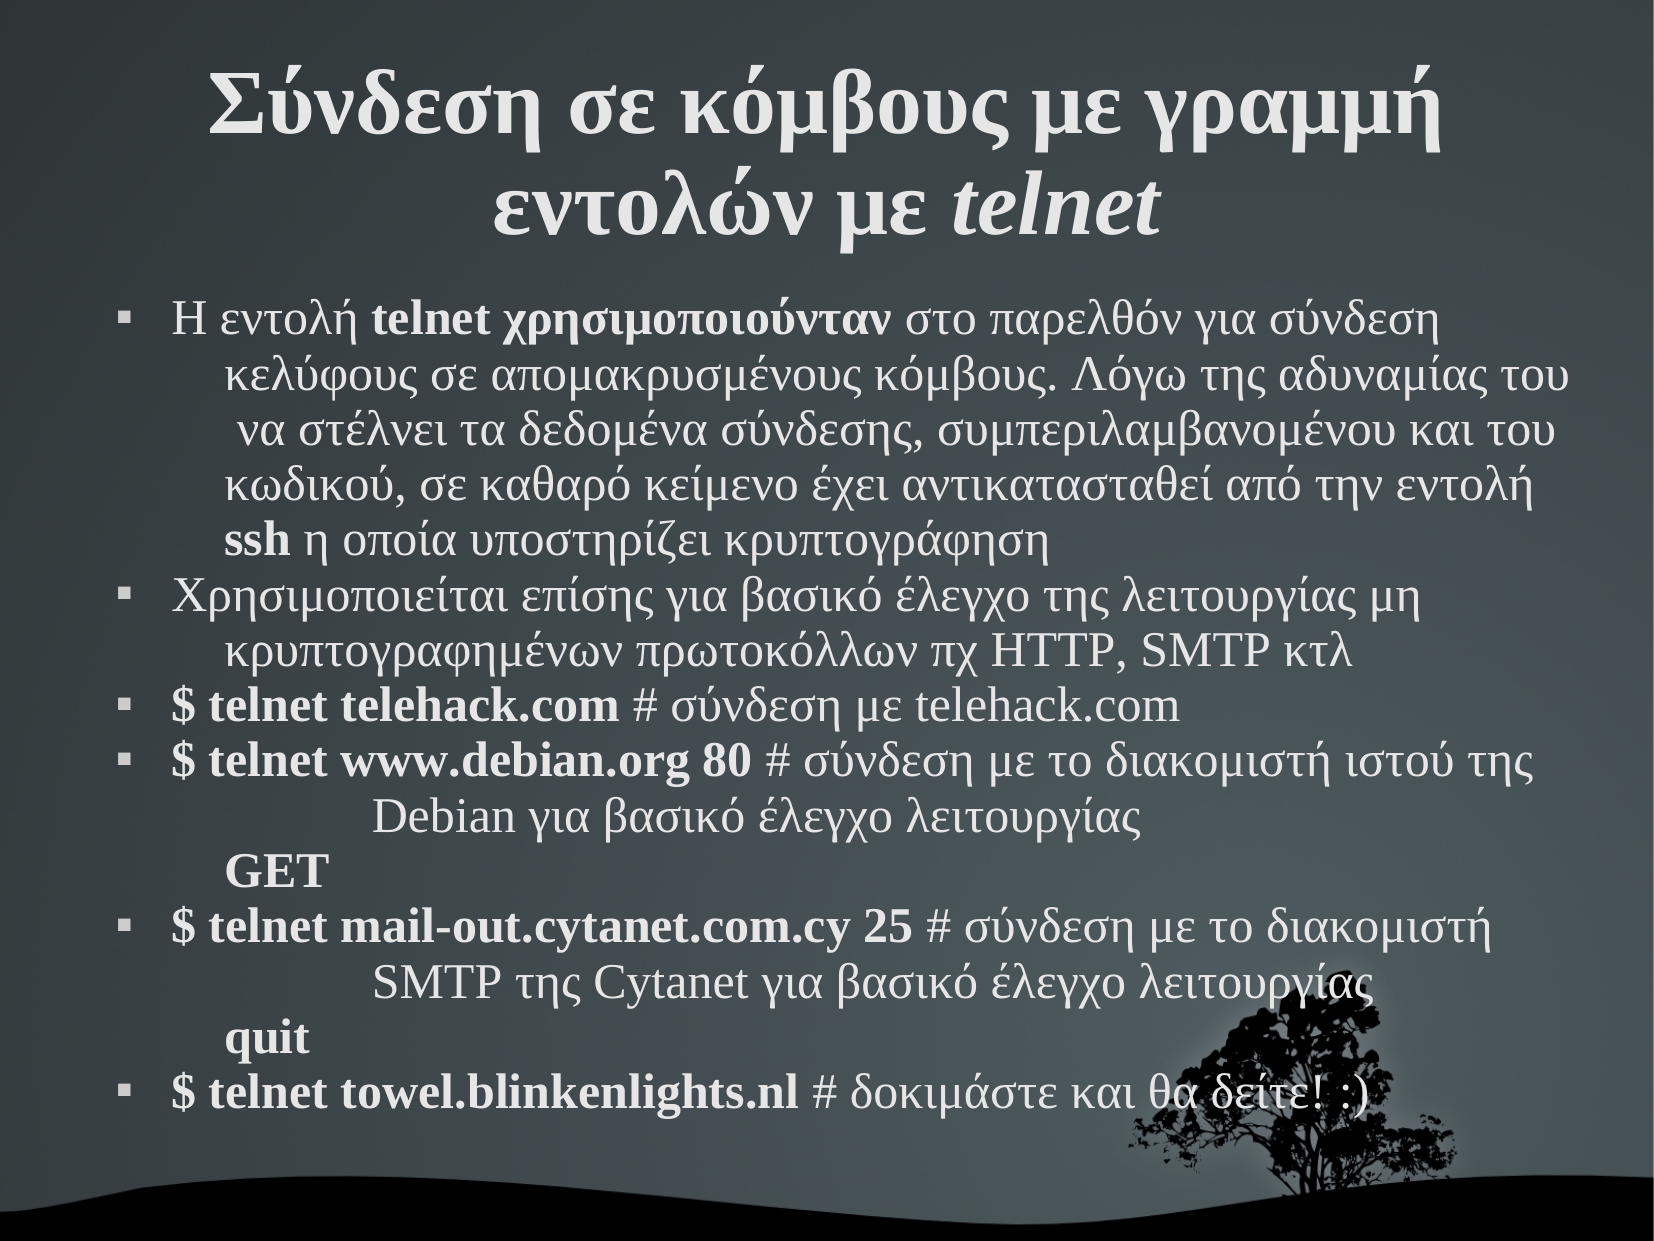

# Σύνδεση σε κόμβους με γραμμή εντολών με telnet
H εντολή telnet χρησιμοποιούνταν στο παρελθόν για σύνδεση κελύφους σε απομακρυσμένους κόμβους. Λόγω της αδυναμίας του να στέλνει τα δεδομένα σύνδεσης, συμπεριλαμβανομένου και του κωδικού, σε καθαρό κείμενο έχει αντικατασταθεί από την εντολή ssh η οποία υποστηρίζει κρυπτογράφηση
Χρησιμοποιείται επίσης για βασικό έλεγχο της λειτουργίας μη κρυπτογραφημένων πρωτοκόλλων πχ HTTP, SMTP κτλ
$ telnet telehack.com # σύνδεση με telehack.com
$ telnet www.debian.org 80 # σύνδεση με το διακομιστή ιστού της 			Debian για βασικό έλεγχο λειτουργίας
GET
$ telnet mail-out.cytanet.com.cy 25 # σύνδεση με το διακομιστή 			SMTP της Cytanet για βασικό έλεγχο λειτουργίας
quit
$ telnet towel.blinkenlights.nl # δοκιμάστε και θα δείτε! :)